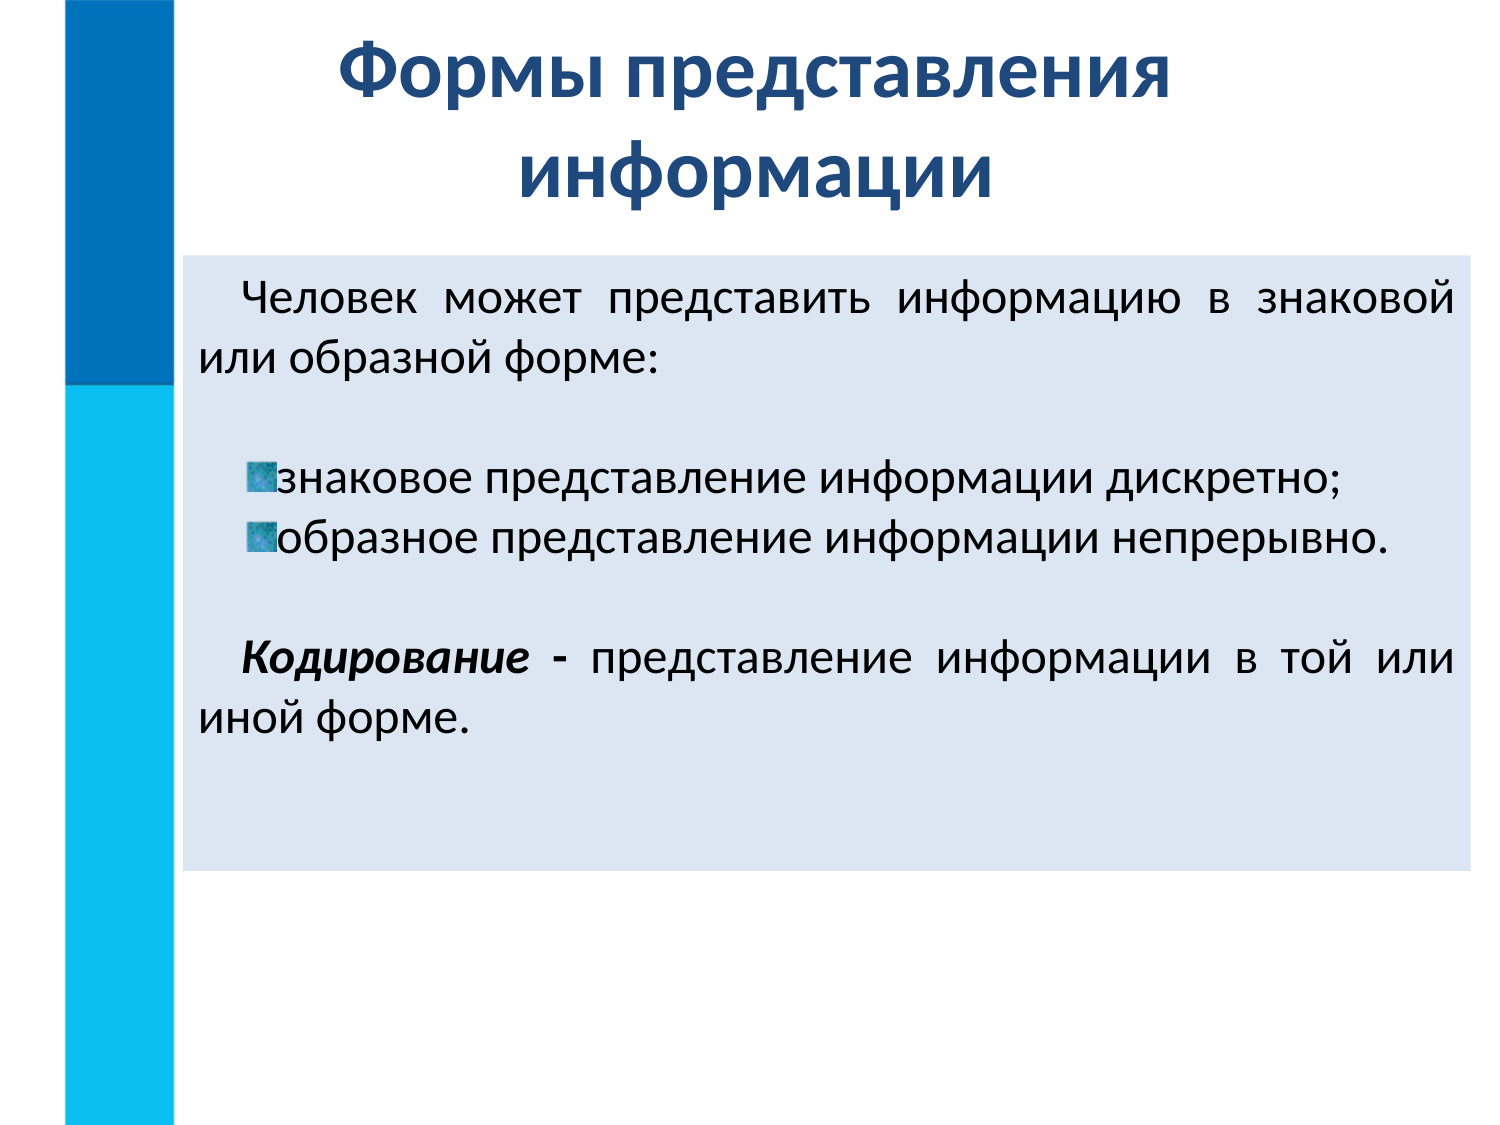

Формы представления информации
Человек может представить информацию в знаковой или образной форме:
знаковое представление информации дискретно;
образное представление информации непрерывно.
Кодирование - представление информации в той или иной форме.